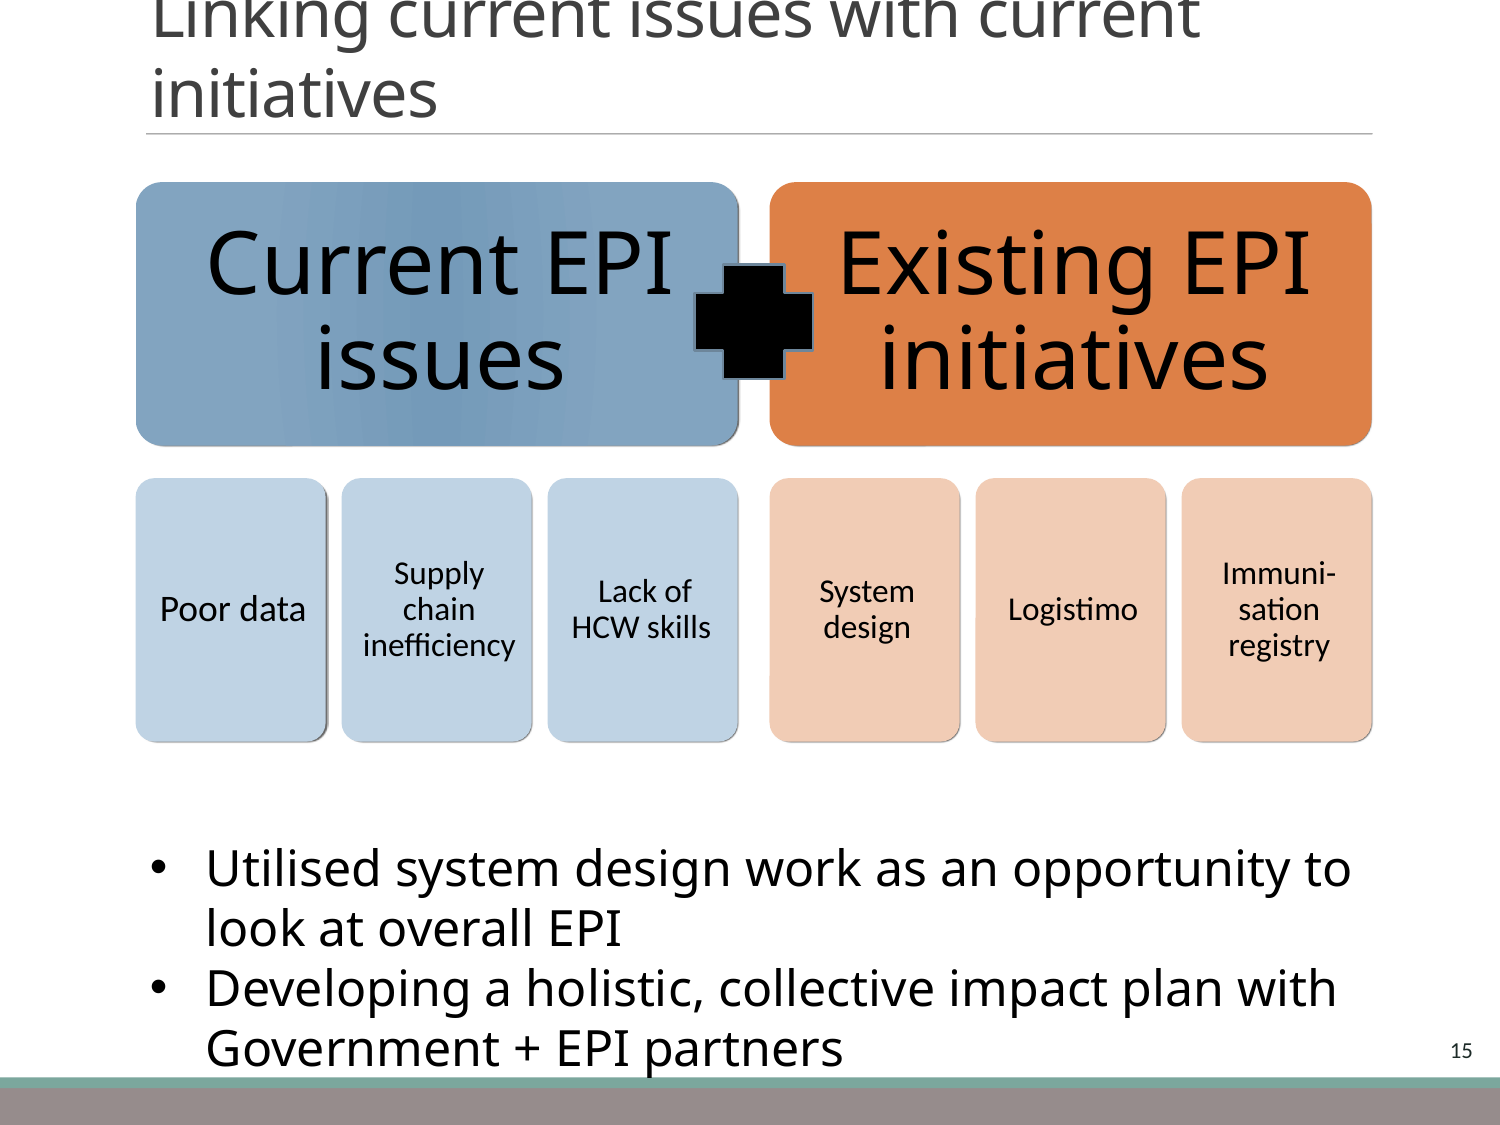

# Linking current issues with current initiatives
Current EPI issues
Existing EPI initiatives
Poor data
Supply chain inefficiency
Lack of HCW skills
System design
Logistimo
Immuni-sation registry
Utilised system design work as an opportunity to look at overall EPI
Developing a holistic, collective impact plan with Government + EPI partners